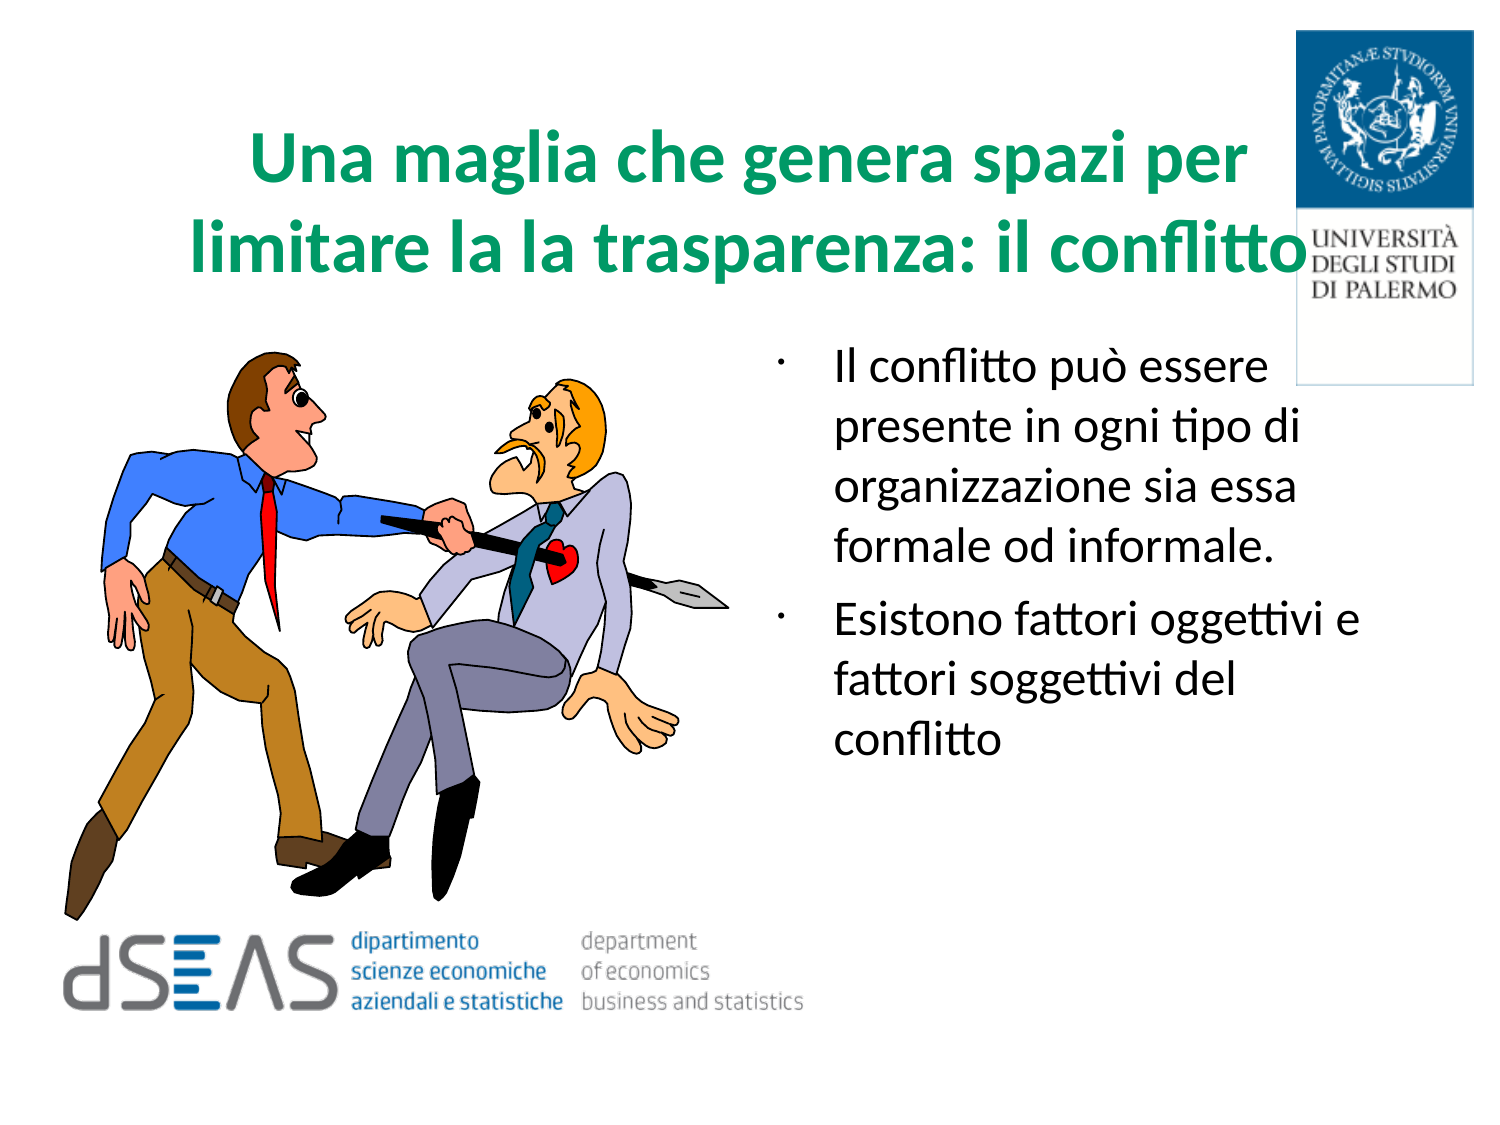

# Una maglia che genera spazi per limitare la la trasparenza: il conflitto
Il conflitto può essere presente in ogni tipo di organizzazione sia essa formale od informale.
Esistono fattori oggettivi e fattori soggettivi del conflitto